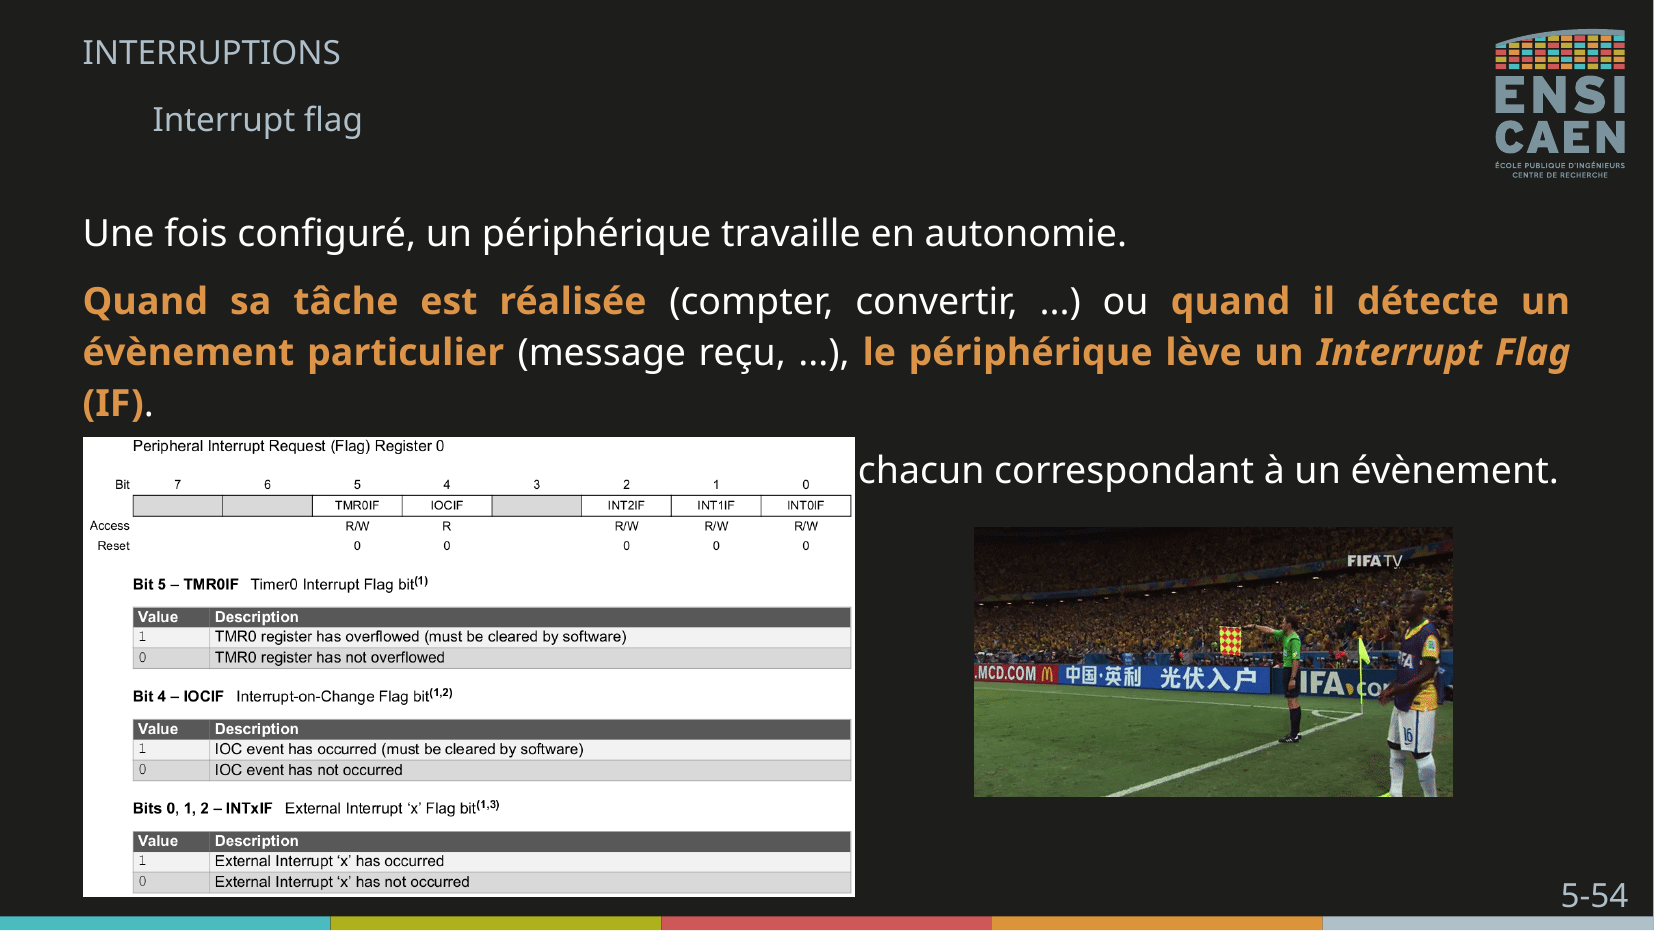

# INTERRUPTIONS Interrupt flag
Une fois configuré, un périphérique travaille en autonomie.
Quand sa tâche est réalisée (compter, convertir, ...) ou quand il détecte un évènement particulier (message reçu, ...), le périphérique lève un Interrupt Flag (IF).
Un interrupt flag est un bit dans un registre, chacun correspondant à un évènement.